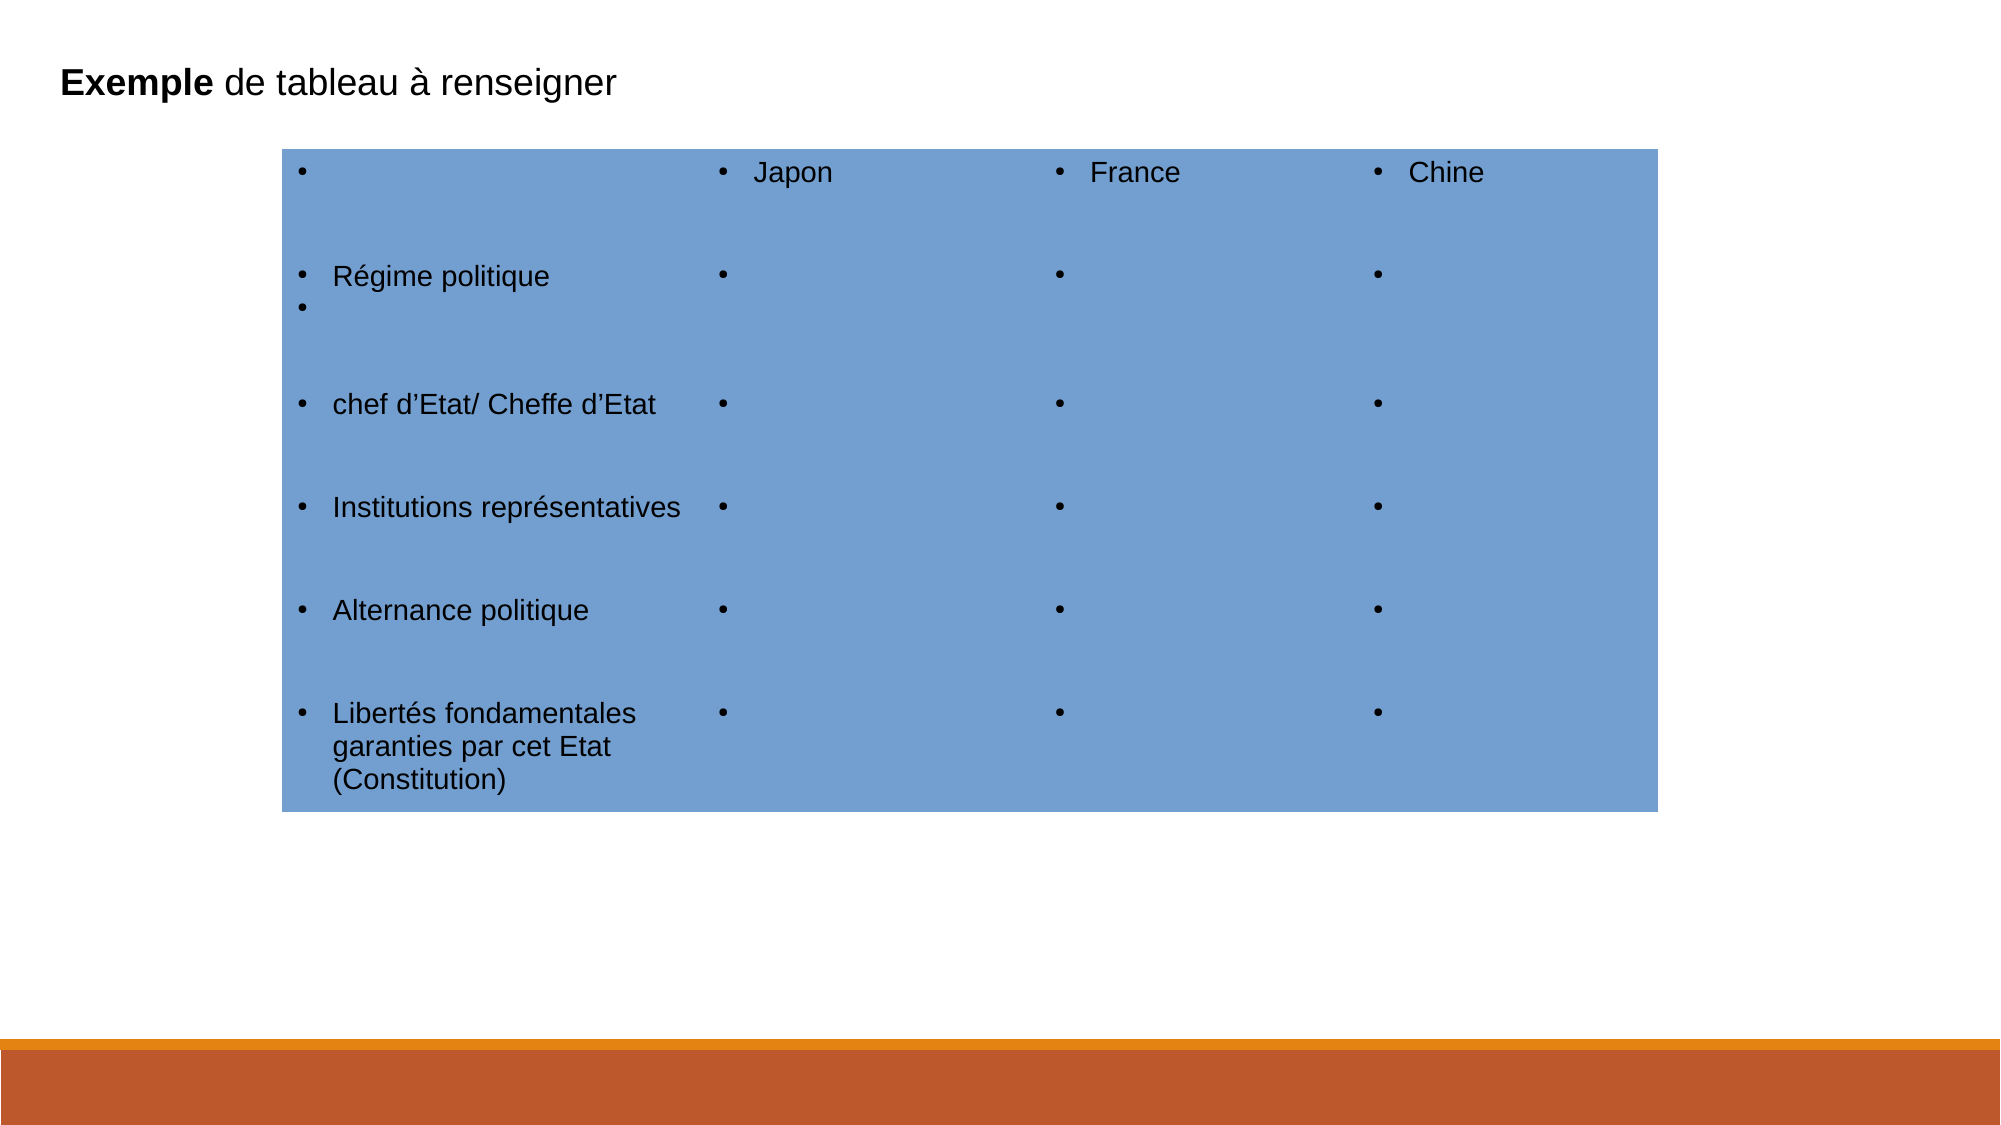

Exemple de tableau à renseigner
| | Japon | France | Chine |
| --- | --- | --- | --- |
| Régime politique | | | |
| chef d’Etat/ Cheffe d’Etat | | | |
| Institutions représentatives | | | |
| Alternance politique | | | |
| Libertés fondamentales garanties par cet Etat (Constitution) | | | |